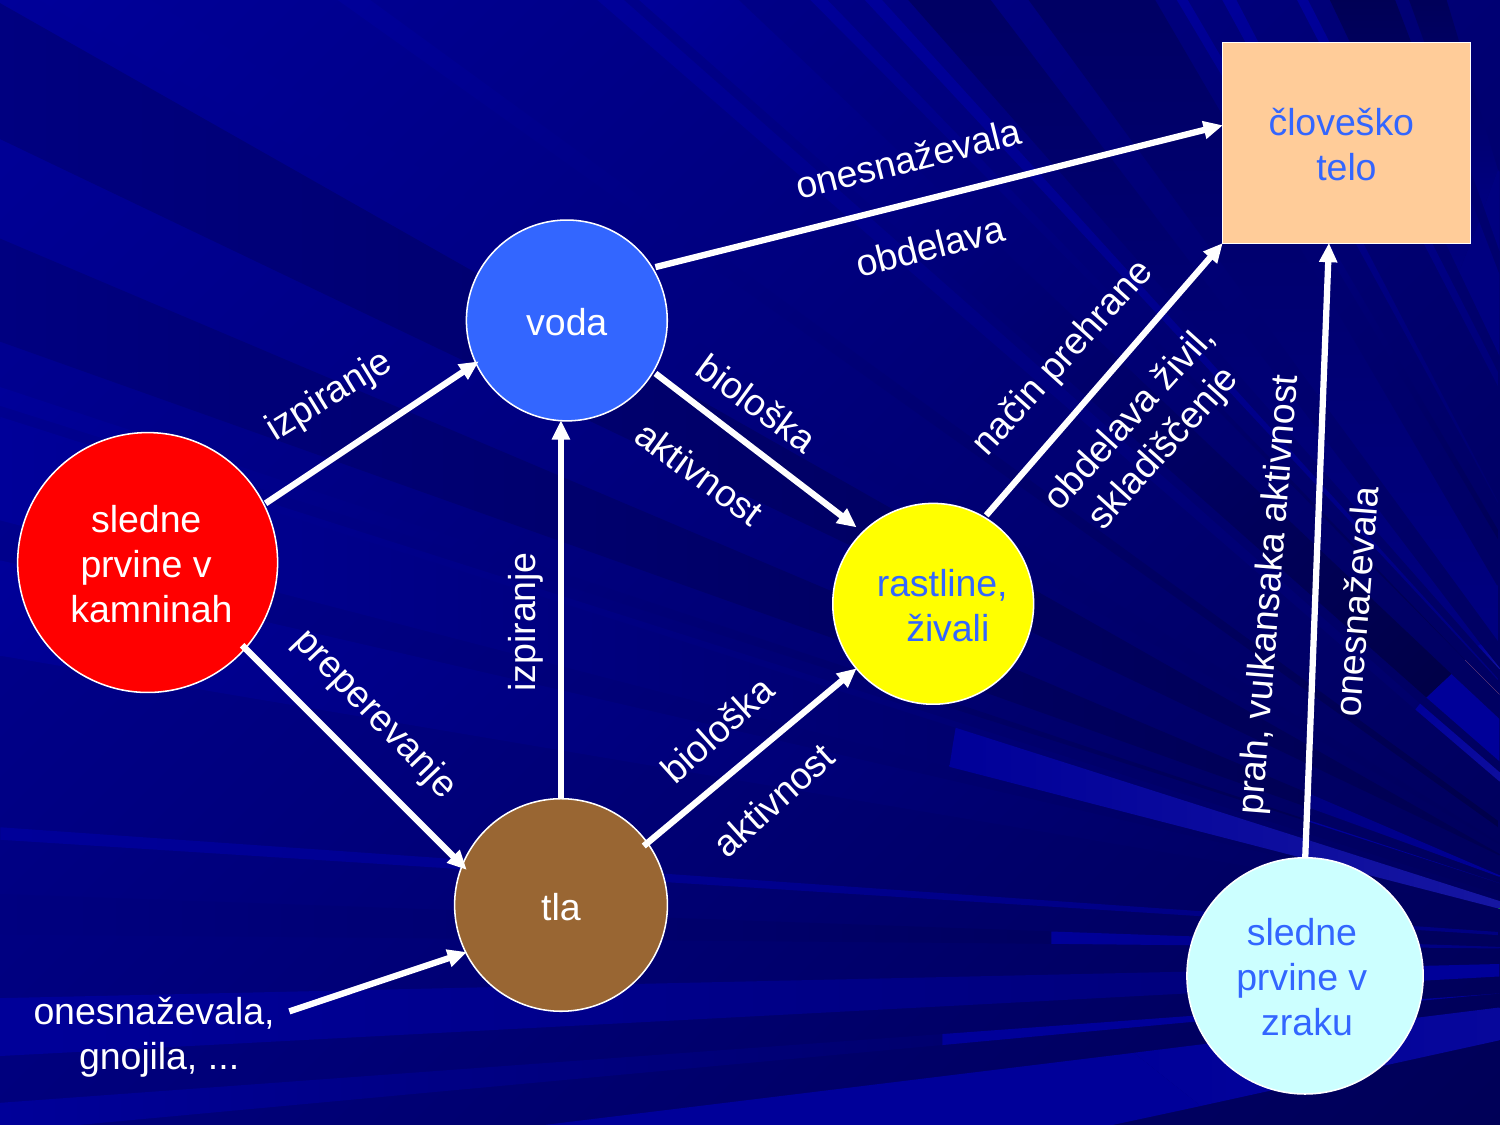

človeško
telo
onesnaževala
obdelava
voda
način prehrane
obdelava živil,
skladiščenje
biološka
aktivnost
izpiranje
sledne
prvine v
kamninah
rastline,
živali
prah, vulkansaka aktivnost
onesnaževala
izpiranje
biološka
aktivnost
preperevanje
tla
sledne
prvine v
zraku
onesnaževala,
gnojila, ...